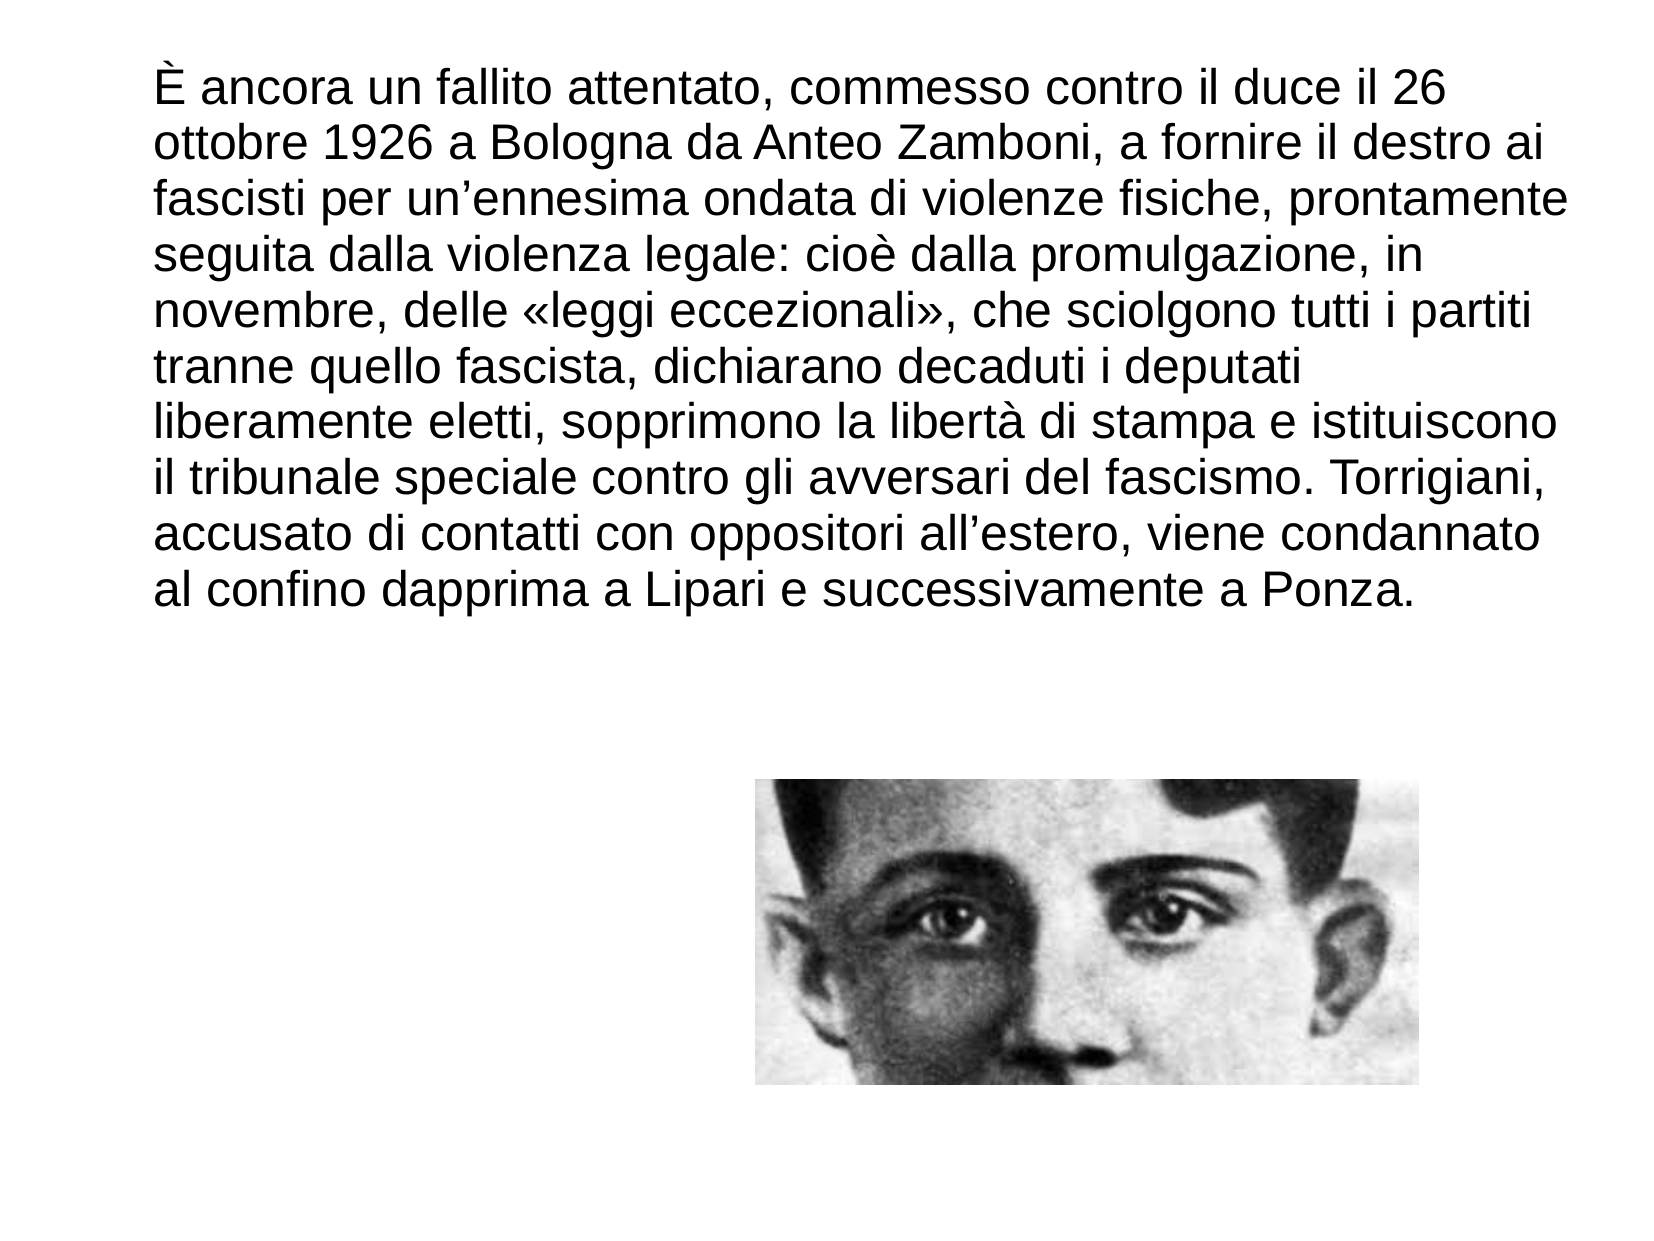

# È ancora un fallito attentato, commesso contro il duce il 26 ottobre 1926 a Bologna da Anteo Zamboni, a fornire il destro ai fascisti per un’ennesima ondata di violenze fisiche, prontamente seguita dalla violenza legale: cioè dalla promulgazione, in novembre, delle «leggi eccezionali», che sciolgono tutti i partiti tranne quello fascista, dichiarano decaduti i deputati liberamente eletti, sopprimono la libertà di stampa e istituiscono il tribunale speciale contro gli avversari del fascismo. Torrigiani, accusato di contatti con oppositori all’estero, viene condannato al confino dapprima a Lipari e successivamente a Ponza.